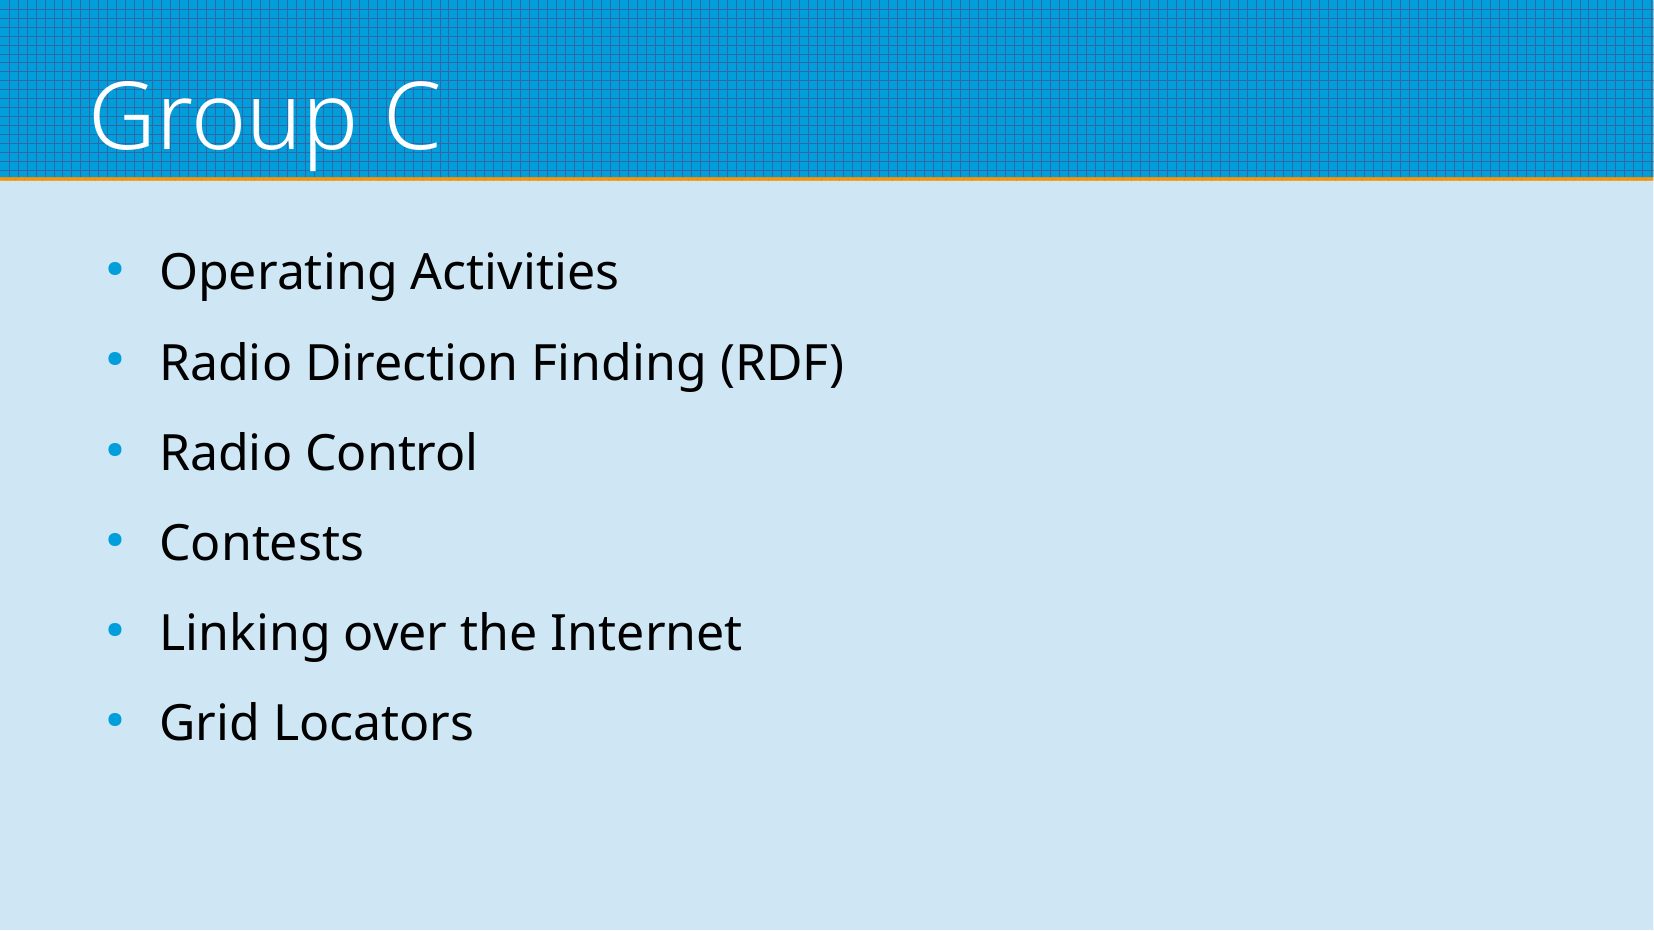

# Group C
Operating Activities
Radio Direction Finding (RDF)
Radio Control
Contests
Linking over the Internet
Grid Locators